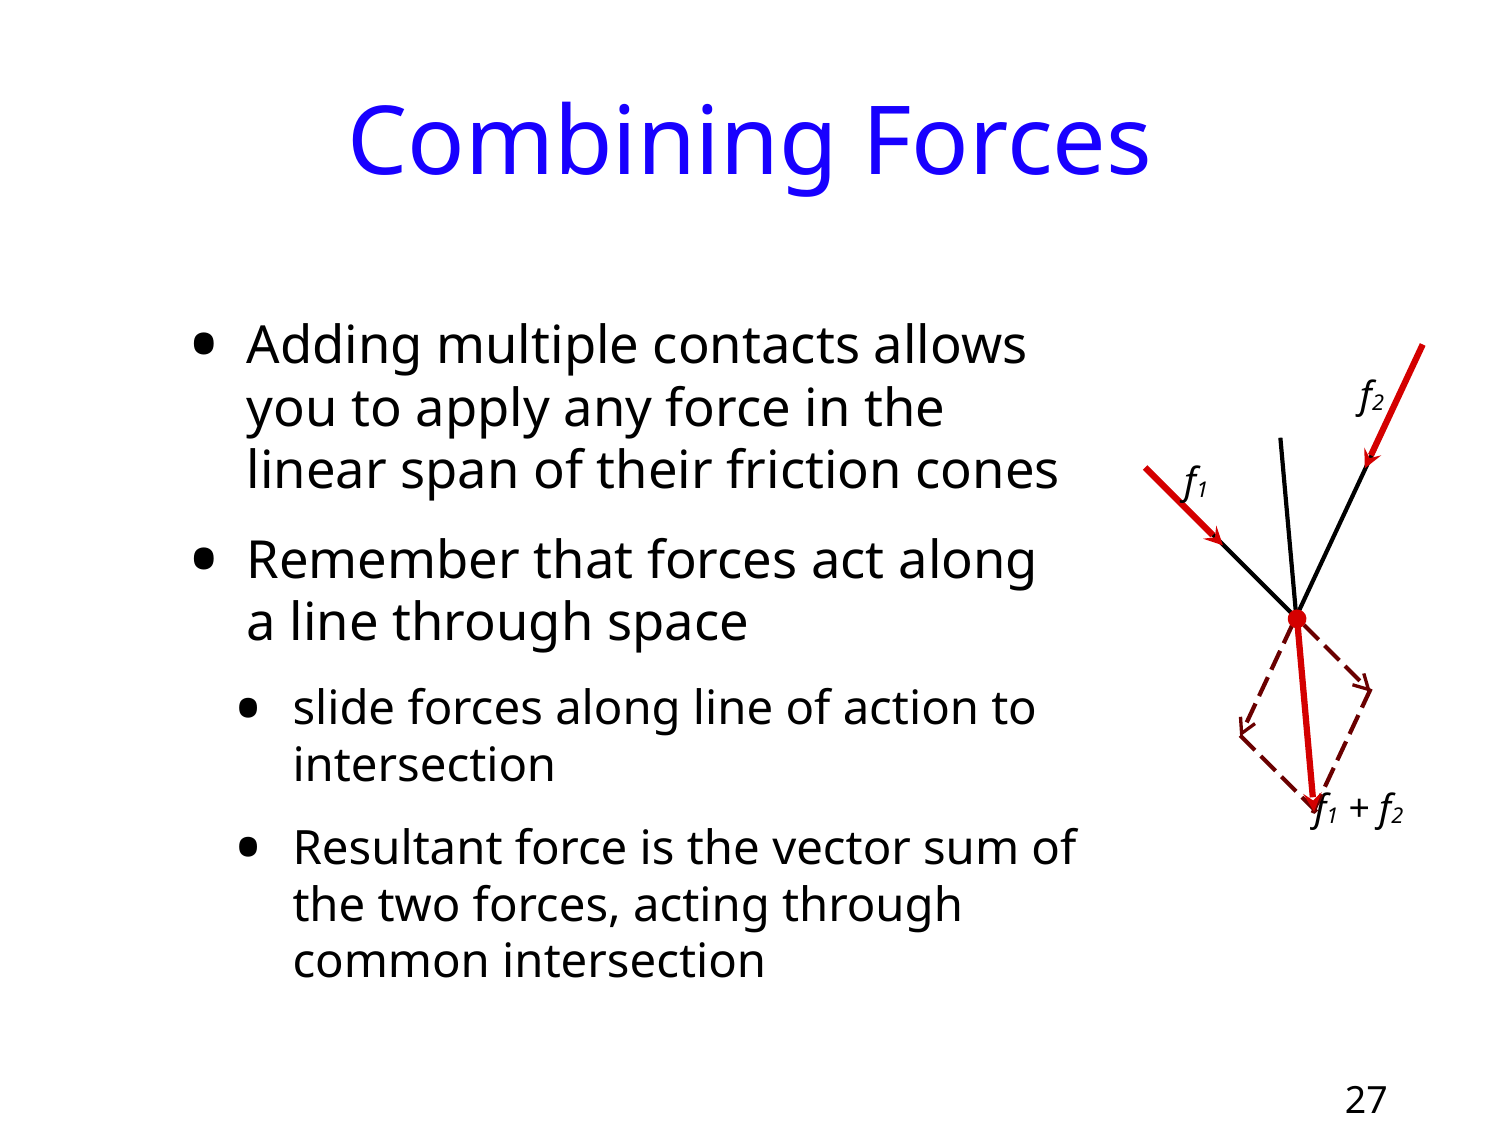

# Combining Forces
Adding multiple contacts allows you to apply any force in the linear span of their friction cones
Remember that forces act along a line through space
slide forces along line of action to intersection
Resultant force is the vector sum of the two forces, acting through common intersection
f2
f1
f1 + f2
27